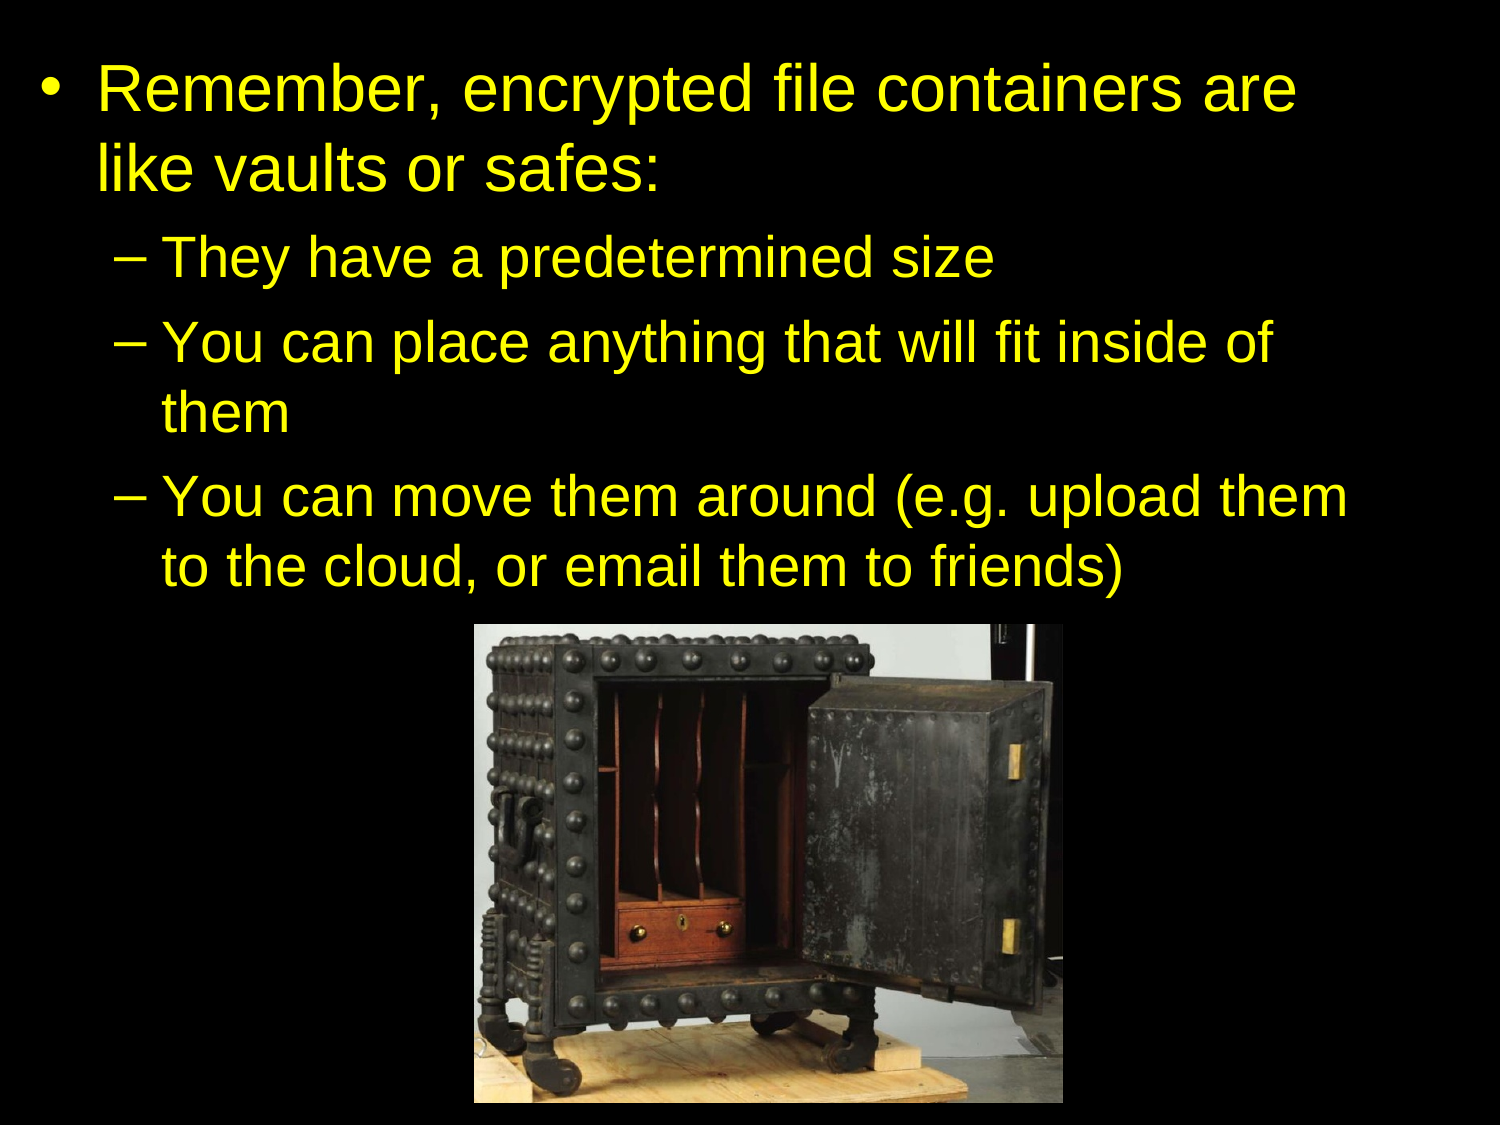

# Remember, encrypted file containers are like vaults or safes:
They have a predetermined size
You can place anything that will fit inside of them
You can move them around (e.g. upload them to the cloud, or email them to friends)